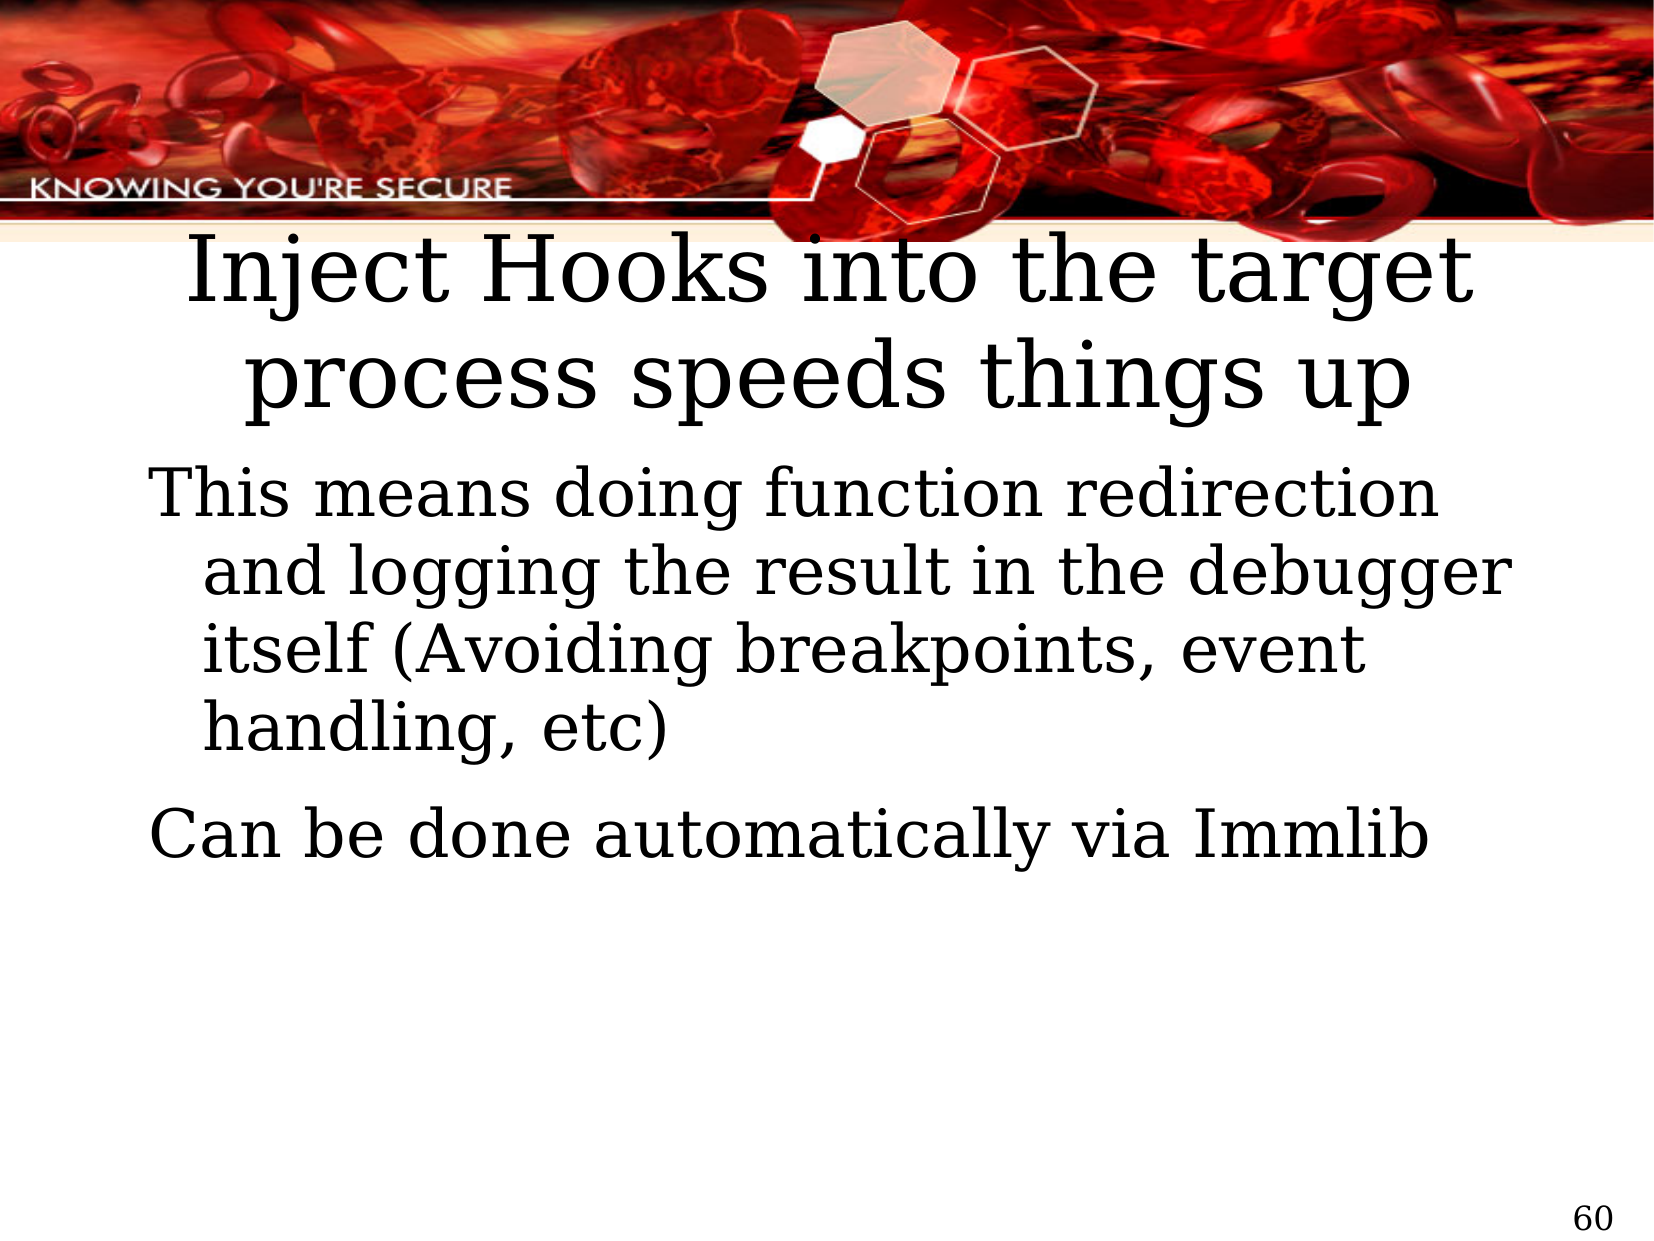

# Inject Hooks into the target process speeds things up
This means doing function redirection and logging the result in the debugger itself (Avoiding breakpoints, event handling, etc)
Can be done automatically via Immlib